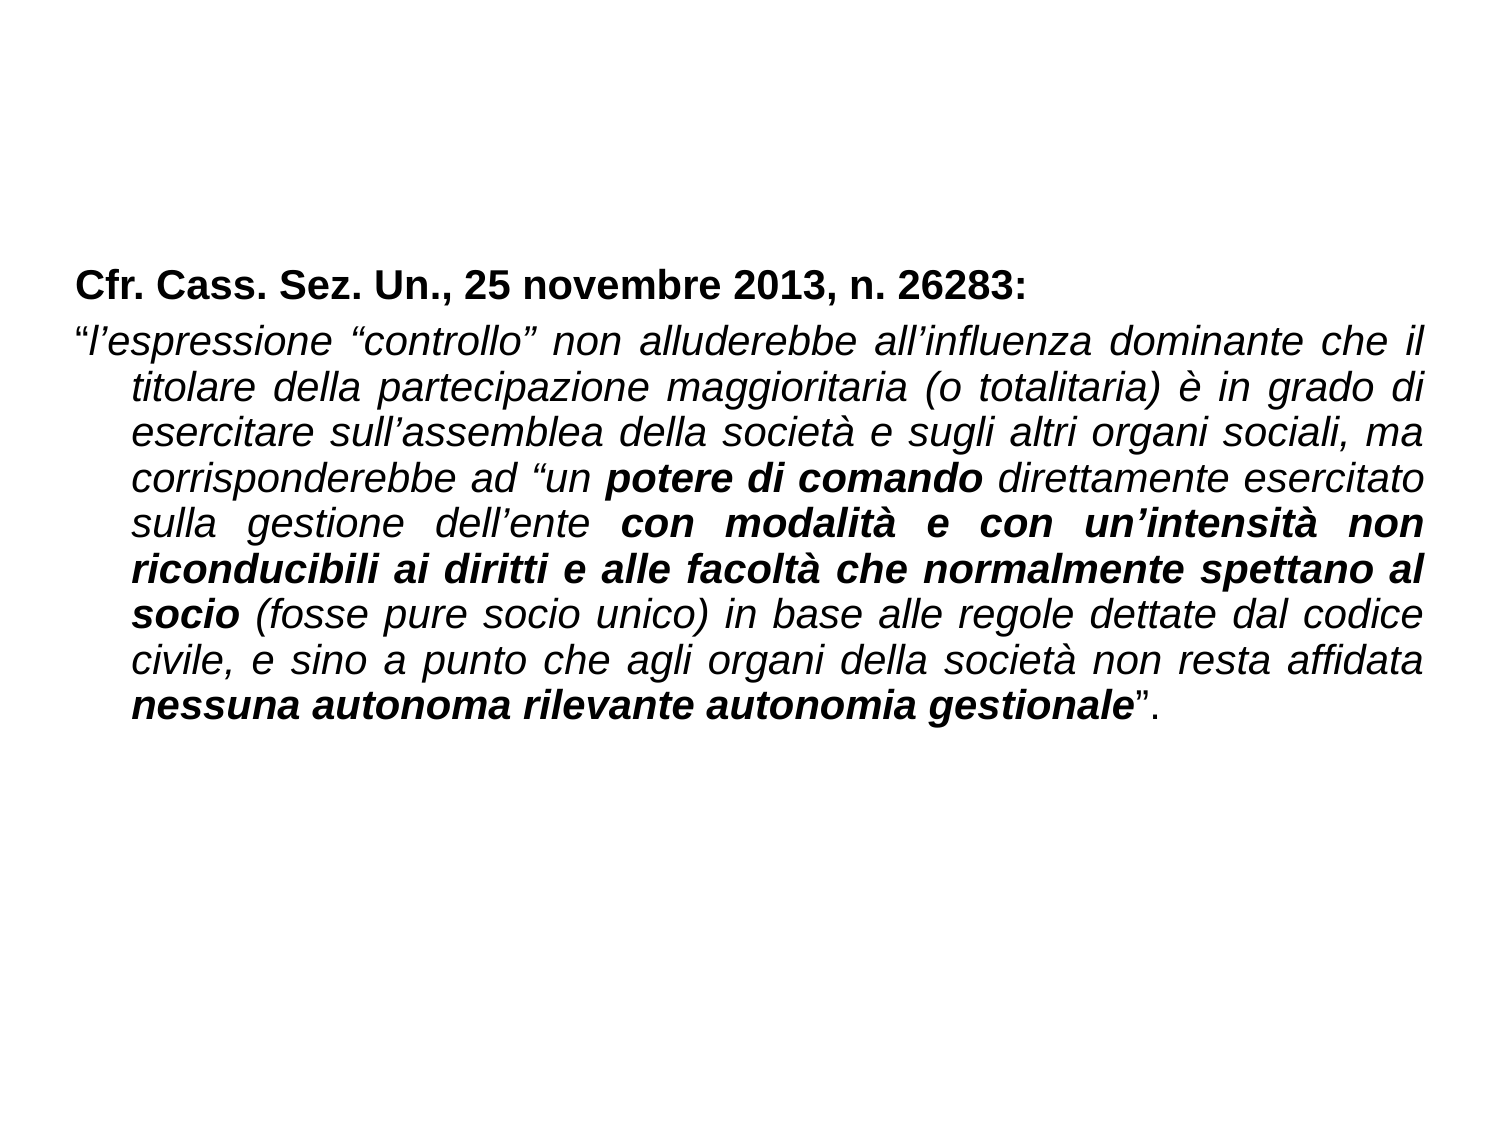

# Cfr. Cass. Sez. Un., 25 novembre 2013, n. 26283:
“l’espressione “controllo” non alluderebbe all’influenza dominante che il titolare della partecipazione maggioritaria (o totalitaria) è in grado di esercitare sull’assemblea della società e sugli altri organi sociali, ma corrisponderebbe ad “un potere di comando direttamente esercitato sulla gestione dell’ente con modalità e con un’intensità non riconducibili ai diritti e alle facoltà che normalmente spettano al socio (fosse pure socio unico) in base alle regole dettate dal codice civile, e sino a punto che agli organi della società non resta affidata nessuna autonoma rilevante autonomia gestionale”.